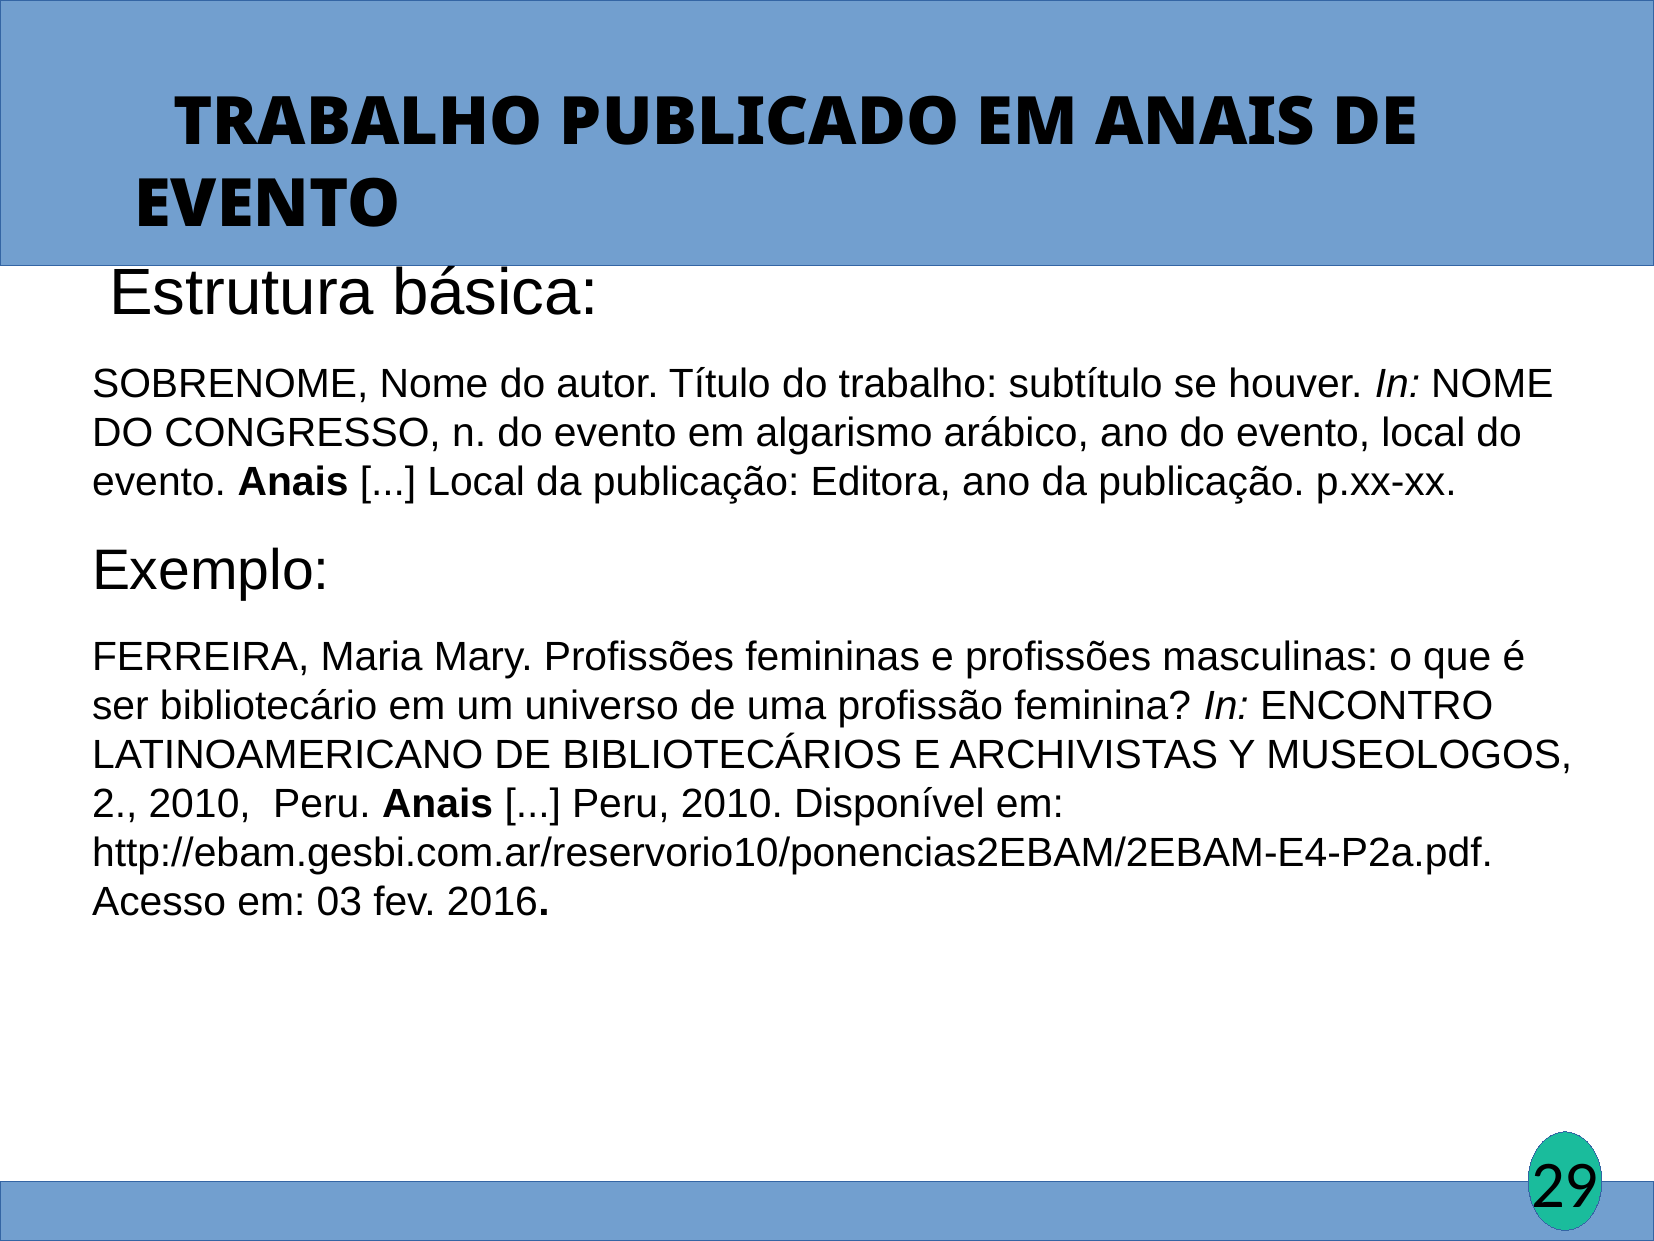

# TRABALHO PUBLICADO EM ANAIS DE EVENTO
Estrutura básica:
SOBRENOME, Nome do autor. Título do trabalho: subtítulo se houver. In: NOME DO CONGRESSO, n. do evento em algarismo arábico, ano do evento, local do evento. Anais [...] Local da publicação: Editora, ano da publicação. p.xx-xx.
Exemplo:
FERREIRA, Maria Mary. Profissões femininas e profissões masculinas: o que é ser bibliotecário em um universo de uma profissão feminina? In: ENCONTRO LATINOAMERICANO DE BIBLIOTECÁRIOS E ARCHIVISTAS Y MUSEOLOGOS, 2., 2010, Peru. Anais [...] Peru, 2010. Disponível em: http://ebam.gesbi.com.ar/reservorio10/ponencias2EBAM/2EBAM-E4-P2a.pdf. Acesso em: 03 fev. 2016.